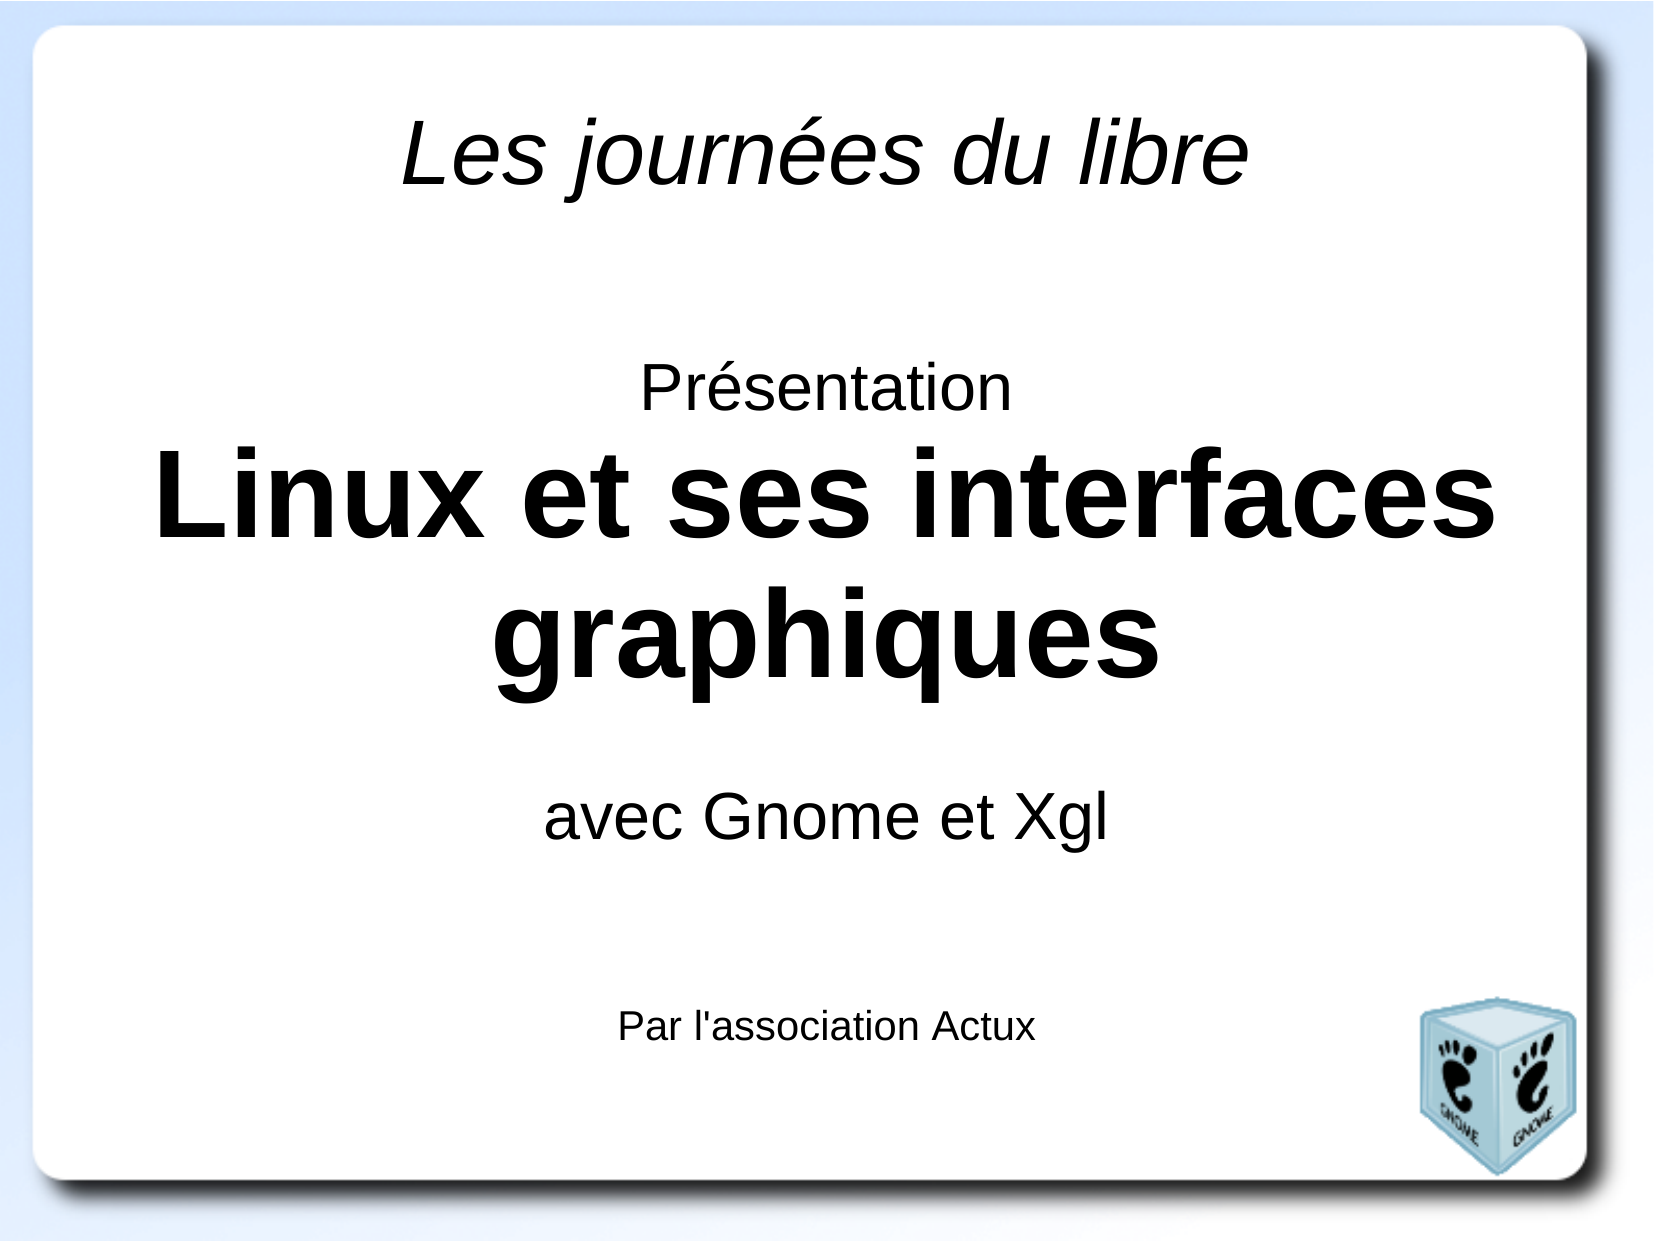

# Les journées du libre
Présentation
Linux et ses interfaces graphiques
avec Gnome et Xgl
Par l'association Actux